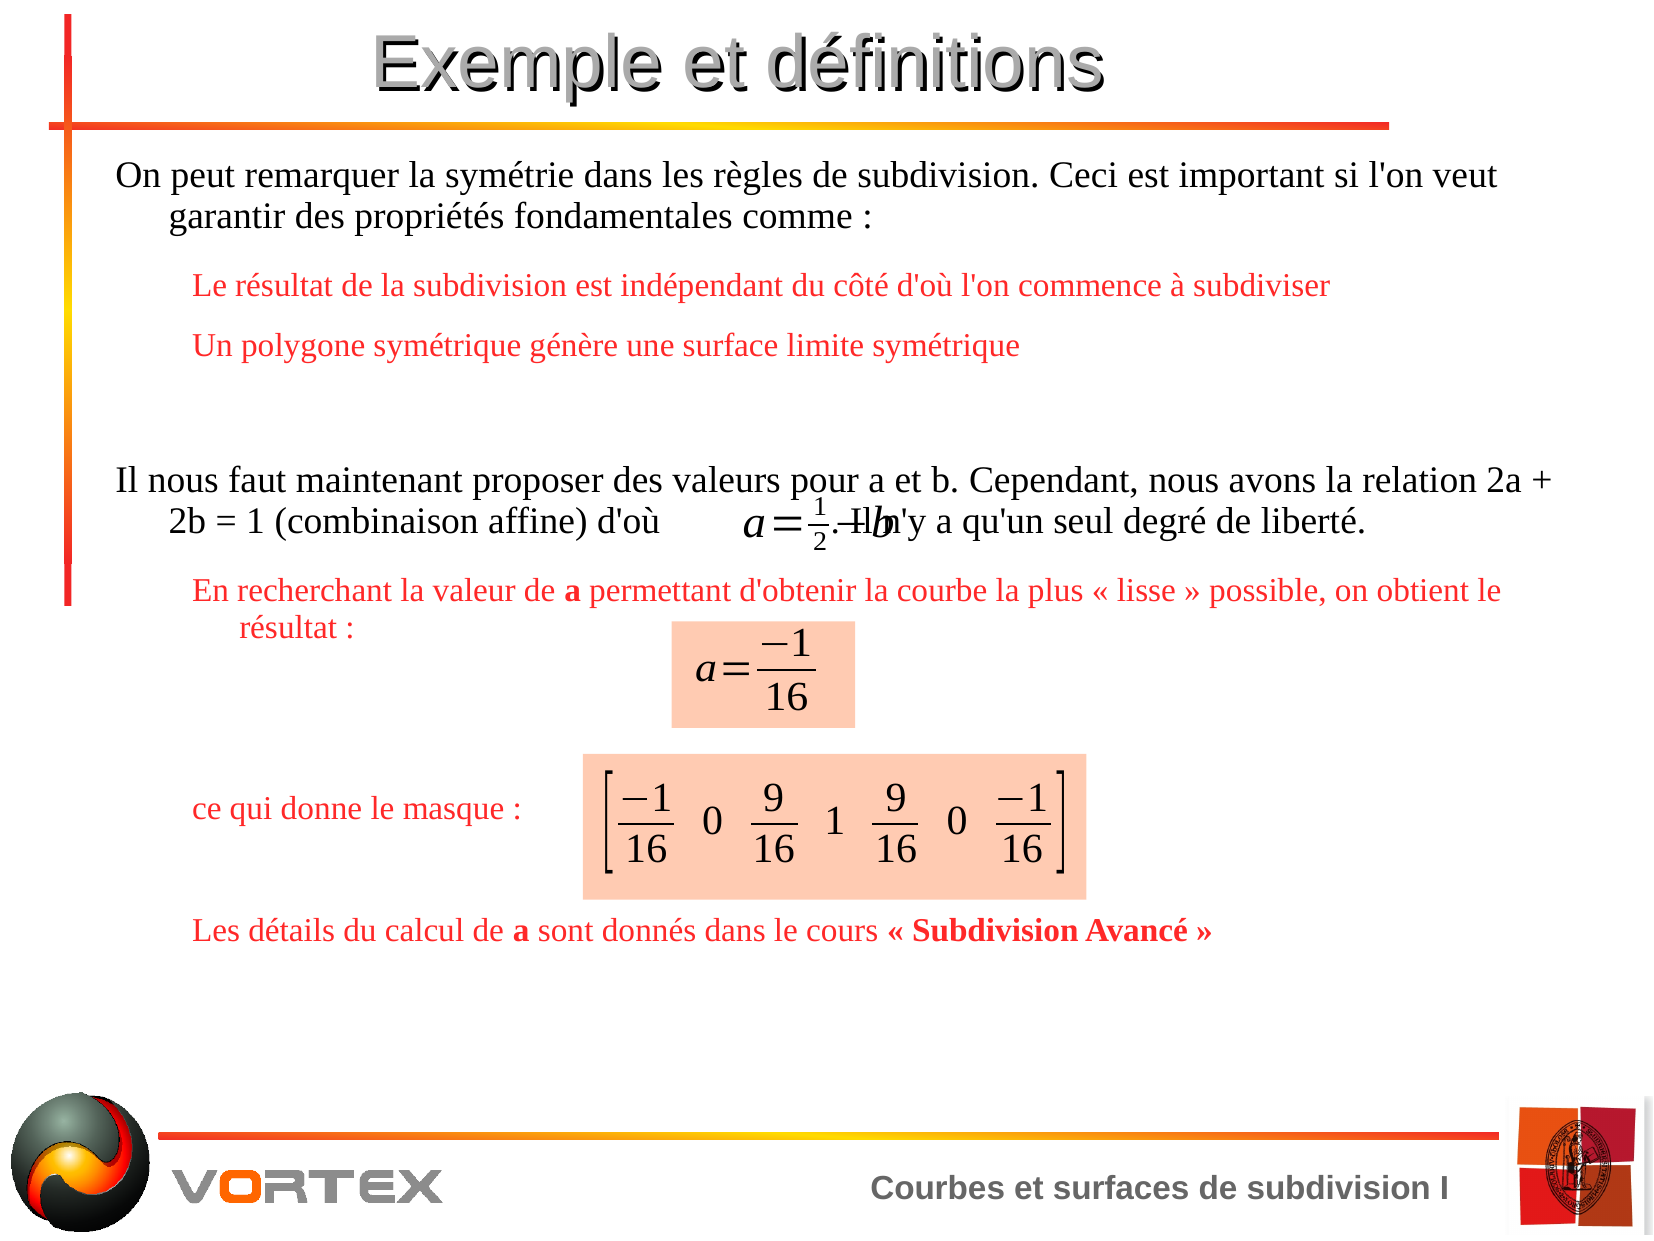

# Exemple et définitions
On peut remarquer la symétrie dans les règles de subdivision. Ceci est important si l'on veut garantir des propriétés fondamentales comme :
Le résultat de la subdivision est indépendant du côté d'où l'on commence à subdiviser
Un polygone symétrique génère une surface limite symétrique
Il nous faut maintenant proposer des valeurs pour a et b. Cependant, nous avons la relation 2a + 2b = 1 (combinaison affine) d'où . Il n'y a qu'un seul degré de liberté.
En recherchant la valeur de a permettant d'obtenir la courbe la plus « lisse » possible, on obtient le résultat :
ce qui donne le masque :
Les détails du calcul de a sont donnés dans le cours « Subdivision Avancé »